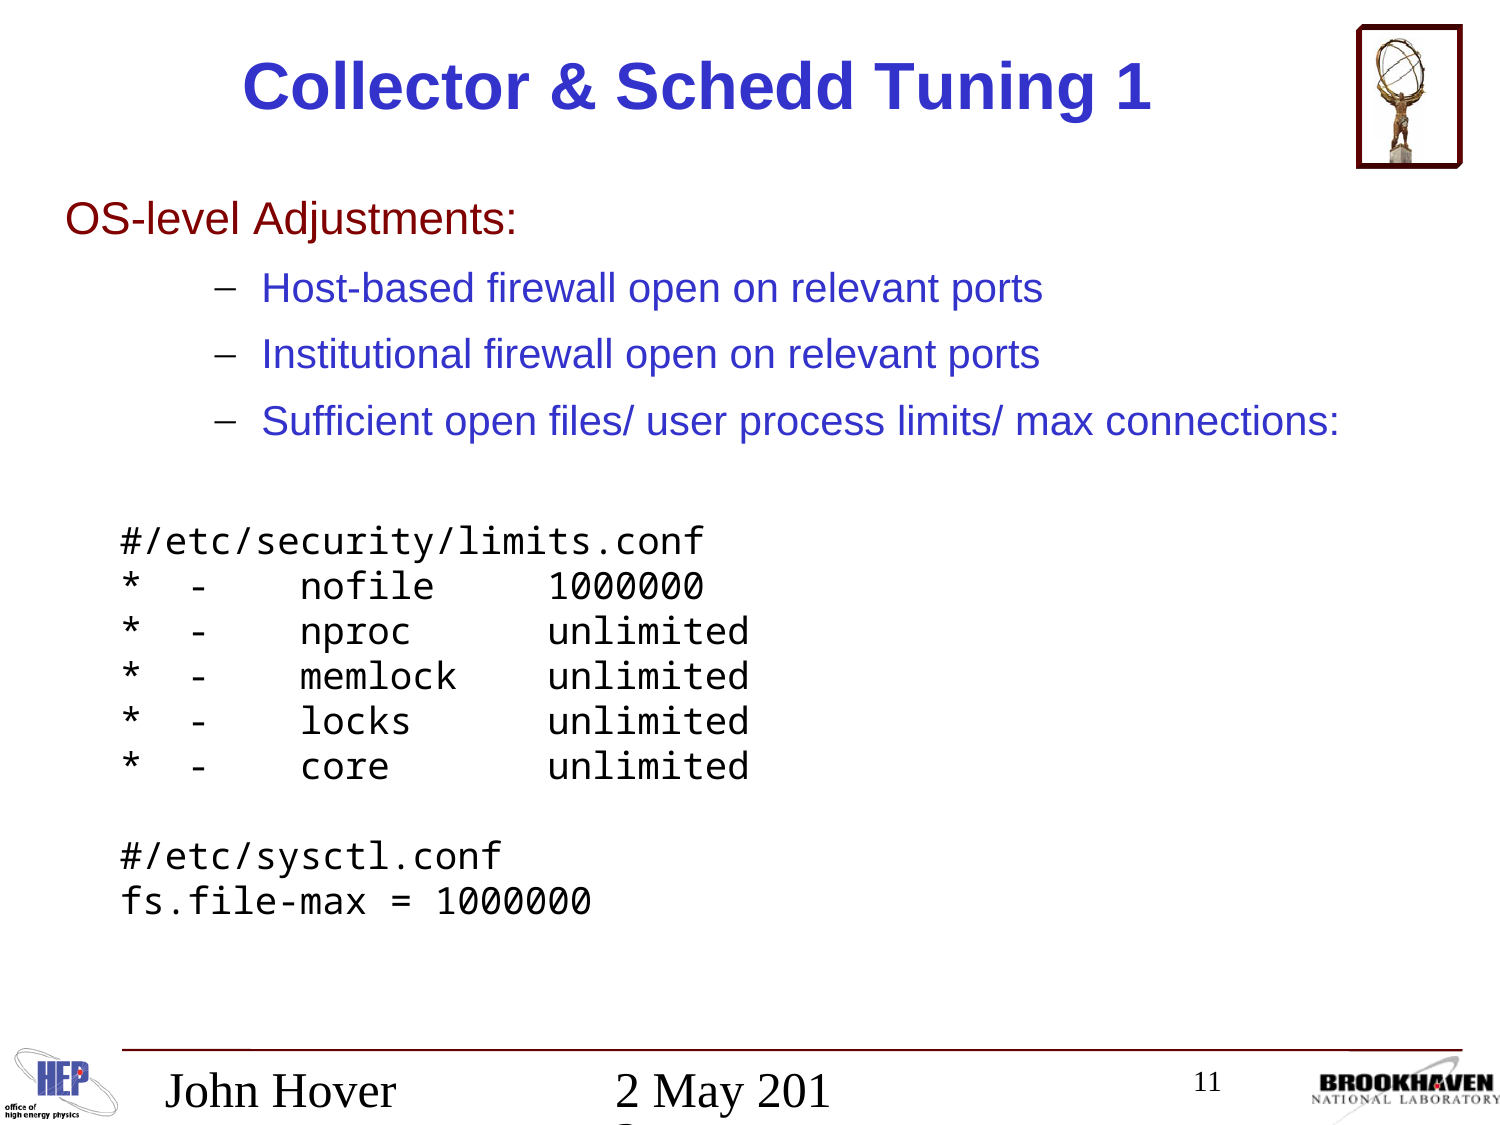

# Collector & Schedd Tuning 1
OS-level Adjustments:
Host-based firewall open on relevant ports
Institutional firewall open on relevant ports
Sufficient open files/ user process limits/ max connections:
#/etc/security/limits.conf
* - nofile 1000000
* - nproc unlimited
* - memlock unlimited
* - locks unlimited
* - core unlimited
#/etc/sysctl.conf
fs.file-max = 1000000
2 May 2013
John Hover